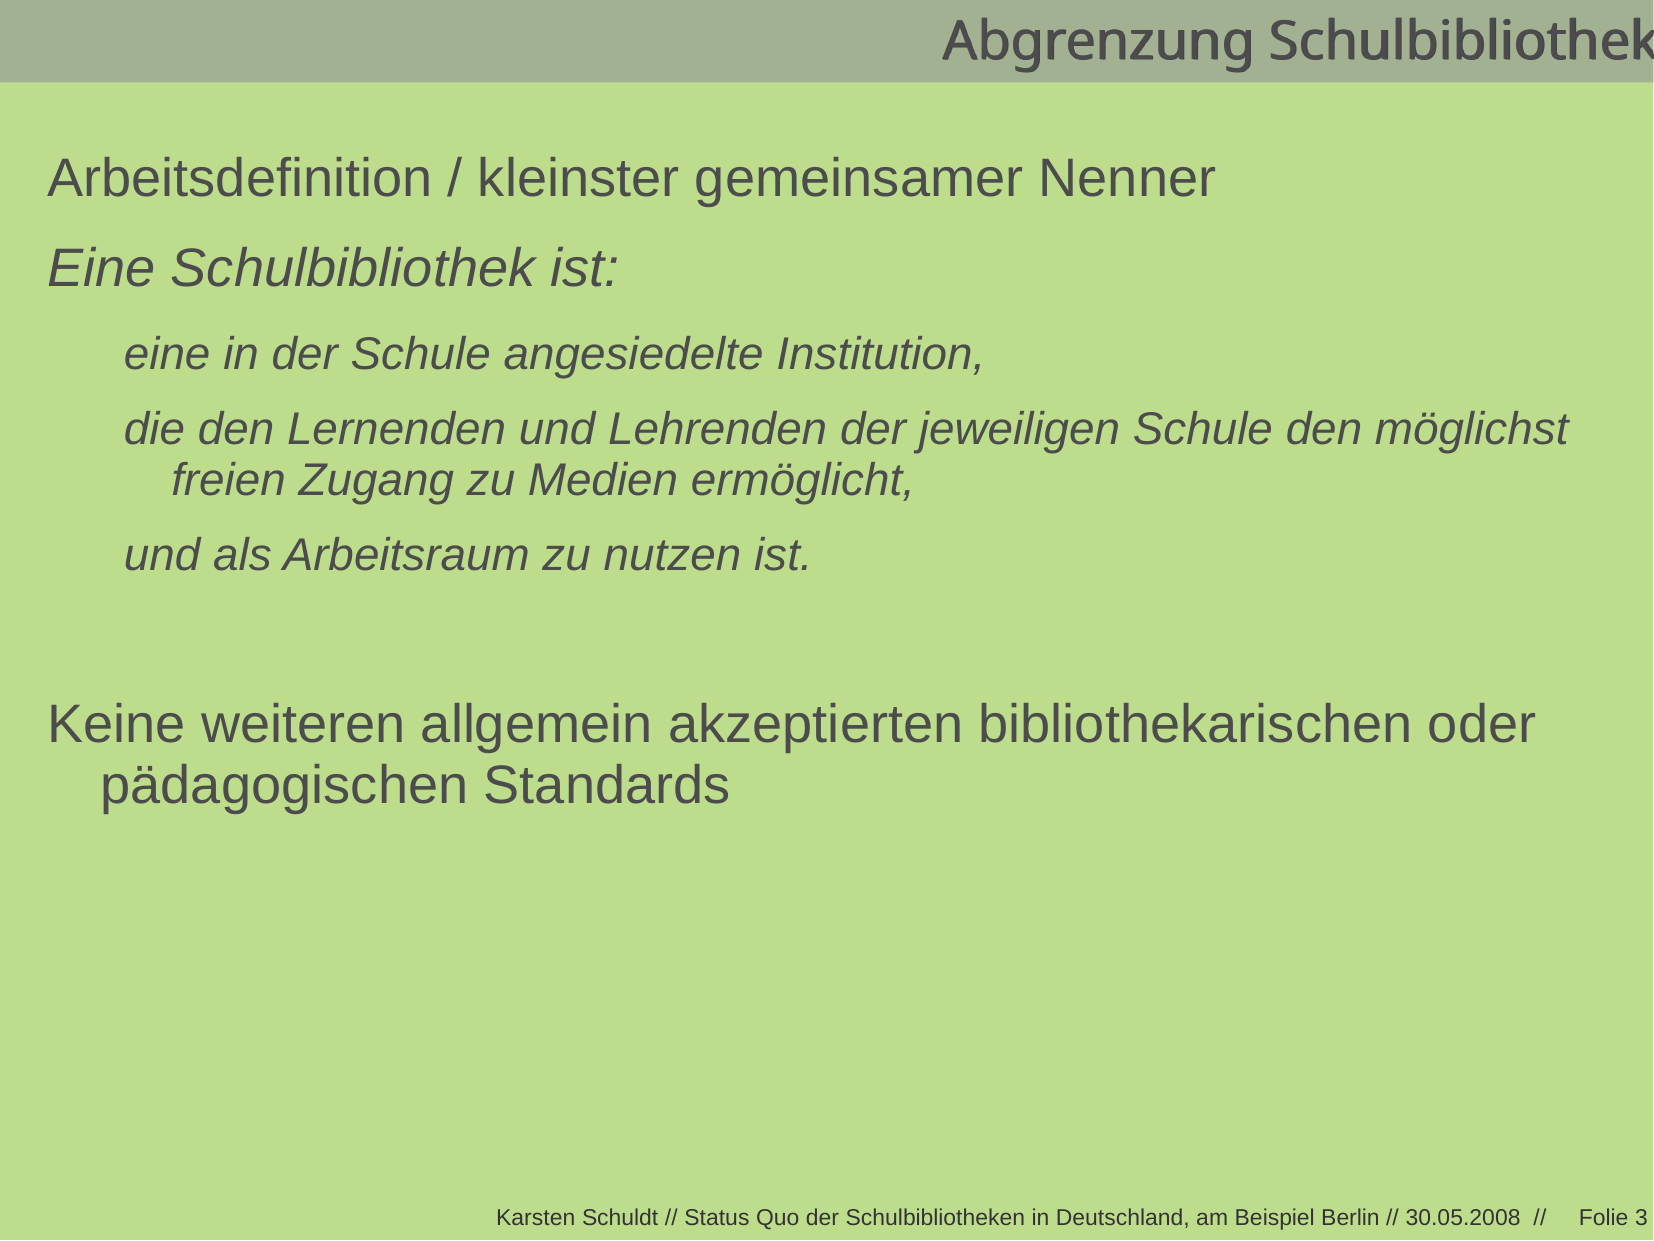

# Abgrenzung Schulbibliothek
Arbeitsdefinition / kleinster gemeinsamer Nenner
Eine Schulbibliothek ist:
eine in der Schule angesiedelte Institution,
die den Lernenden und Lehrenden der jeweiligen Schule den möglichst freien Zugang zu Medien ermöglicht,
und als Arbeitsraum zu nutzen ist.
Keine weiteren allgemein akzeptierten bibliothekarischen oder pädagogischen Standards
3